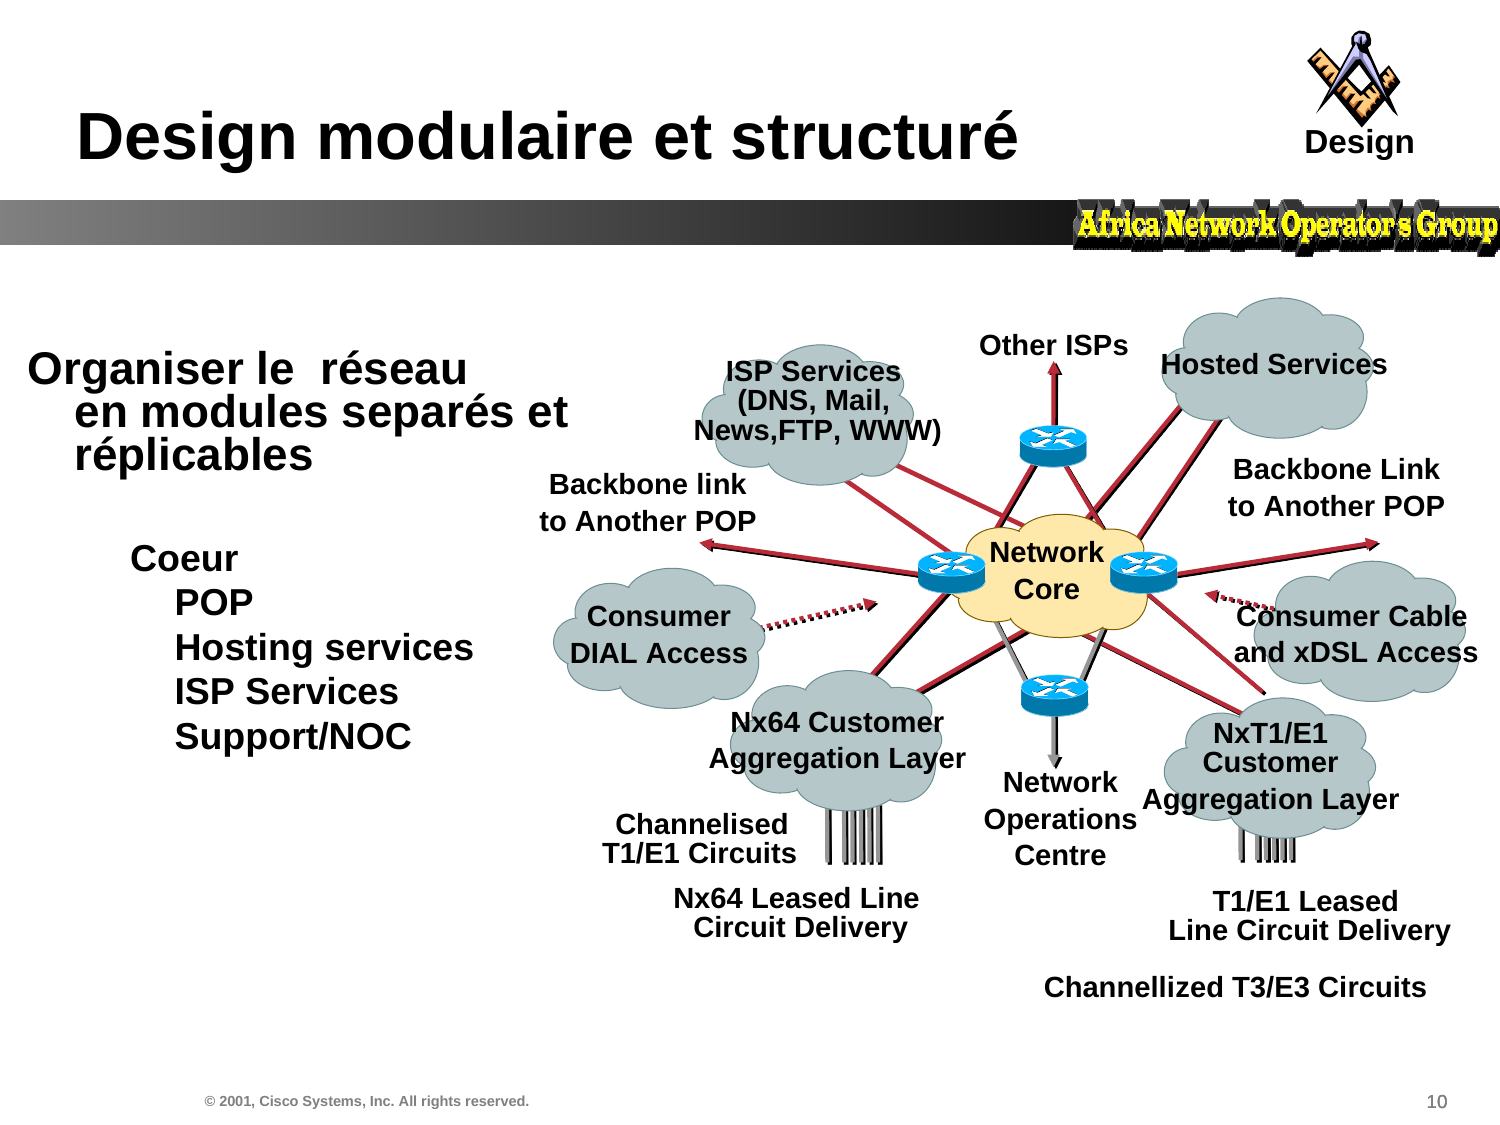

Design
# Design modulaire et structuré
Organiser le réseau
en modules separés et réplicables
Coeur
	POP
	Hosting services
	ISP Services
	Support/NOC
Other ISPs
Hosted Services
ISP Services
(DNS, Mail,
 News,FTP, WWW)‏
Backbone Link
to Another POP
Backbone link
to Another POP
Network
Core
Consumer Cable
 and xDSL Access
Consumer
DIAL Access
Nx64 Customer
Aggregation Layer
NxT1/E1 Customer
Aggregation Layer
Network
Operations
Centre
Channelised
T1/E1 Circuits
Nx64 Leased Line
Circuit Delivery
T1/E1 Leased
Line Circuit Delivery
Channellized T3/E3 Circuits